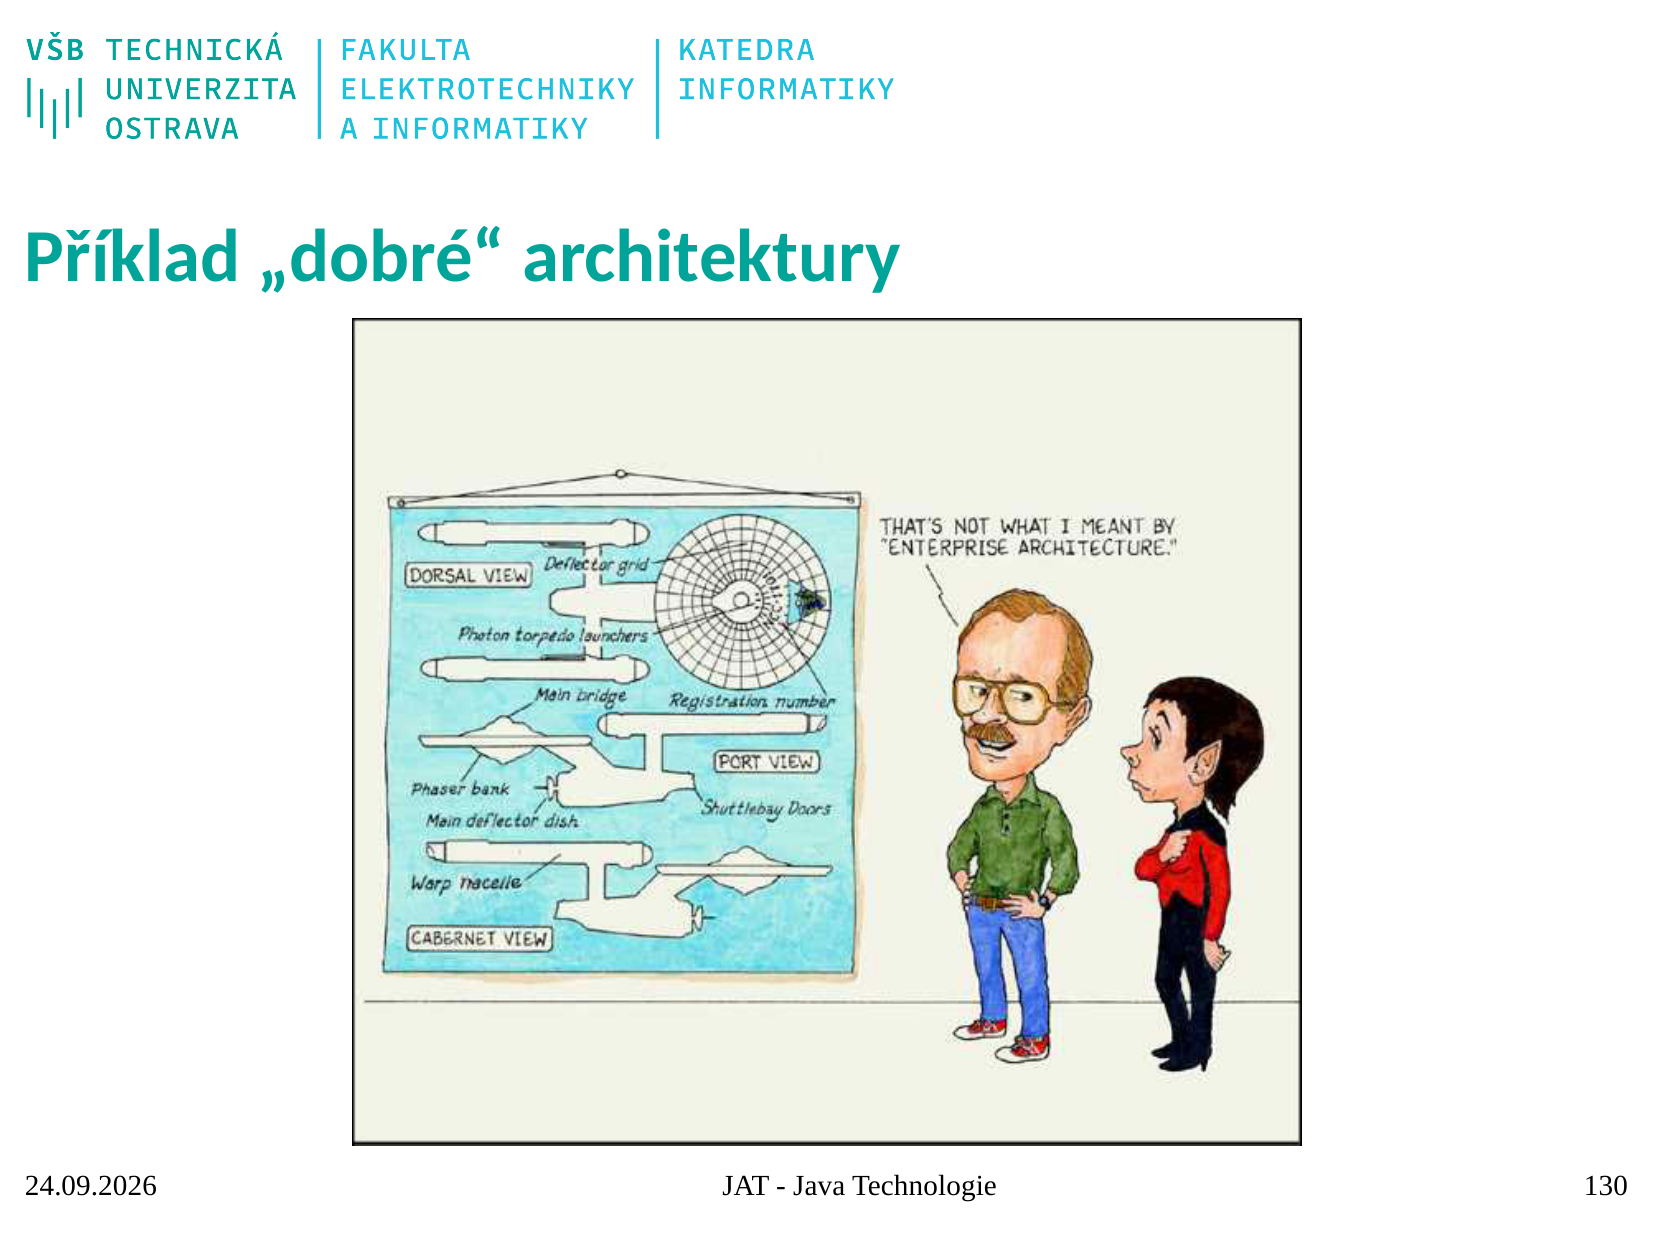

# Příklad „dobré“ architektury
JAT - Java Technologie
130